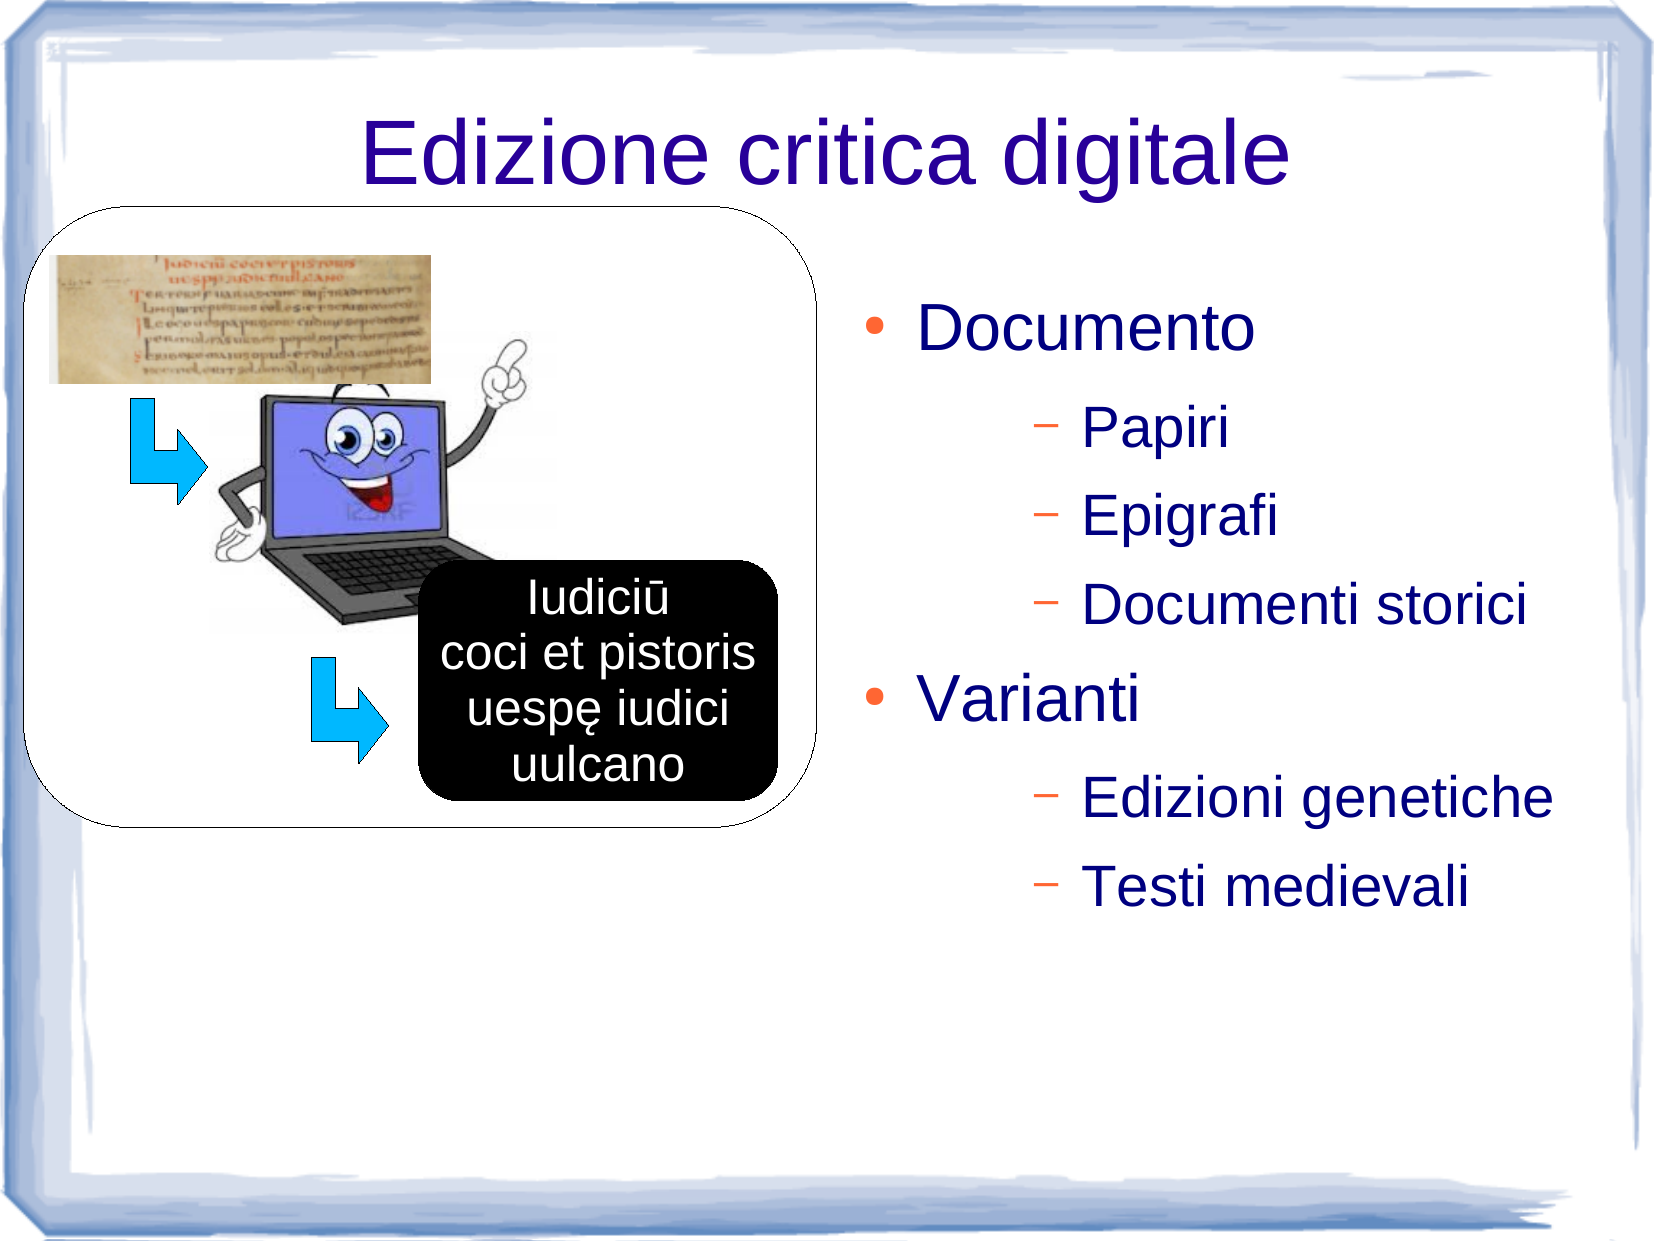

# Edizione critica digitale
Documento
Papiri
Epigrafi
Documenti storici
Varianti
Edizioni genetiche
Testi medievali
Iudiciū
coci et pistoris
uespę iudici
uulcano